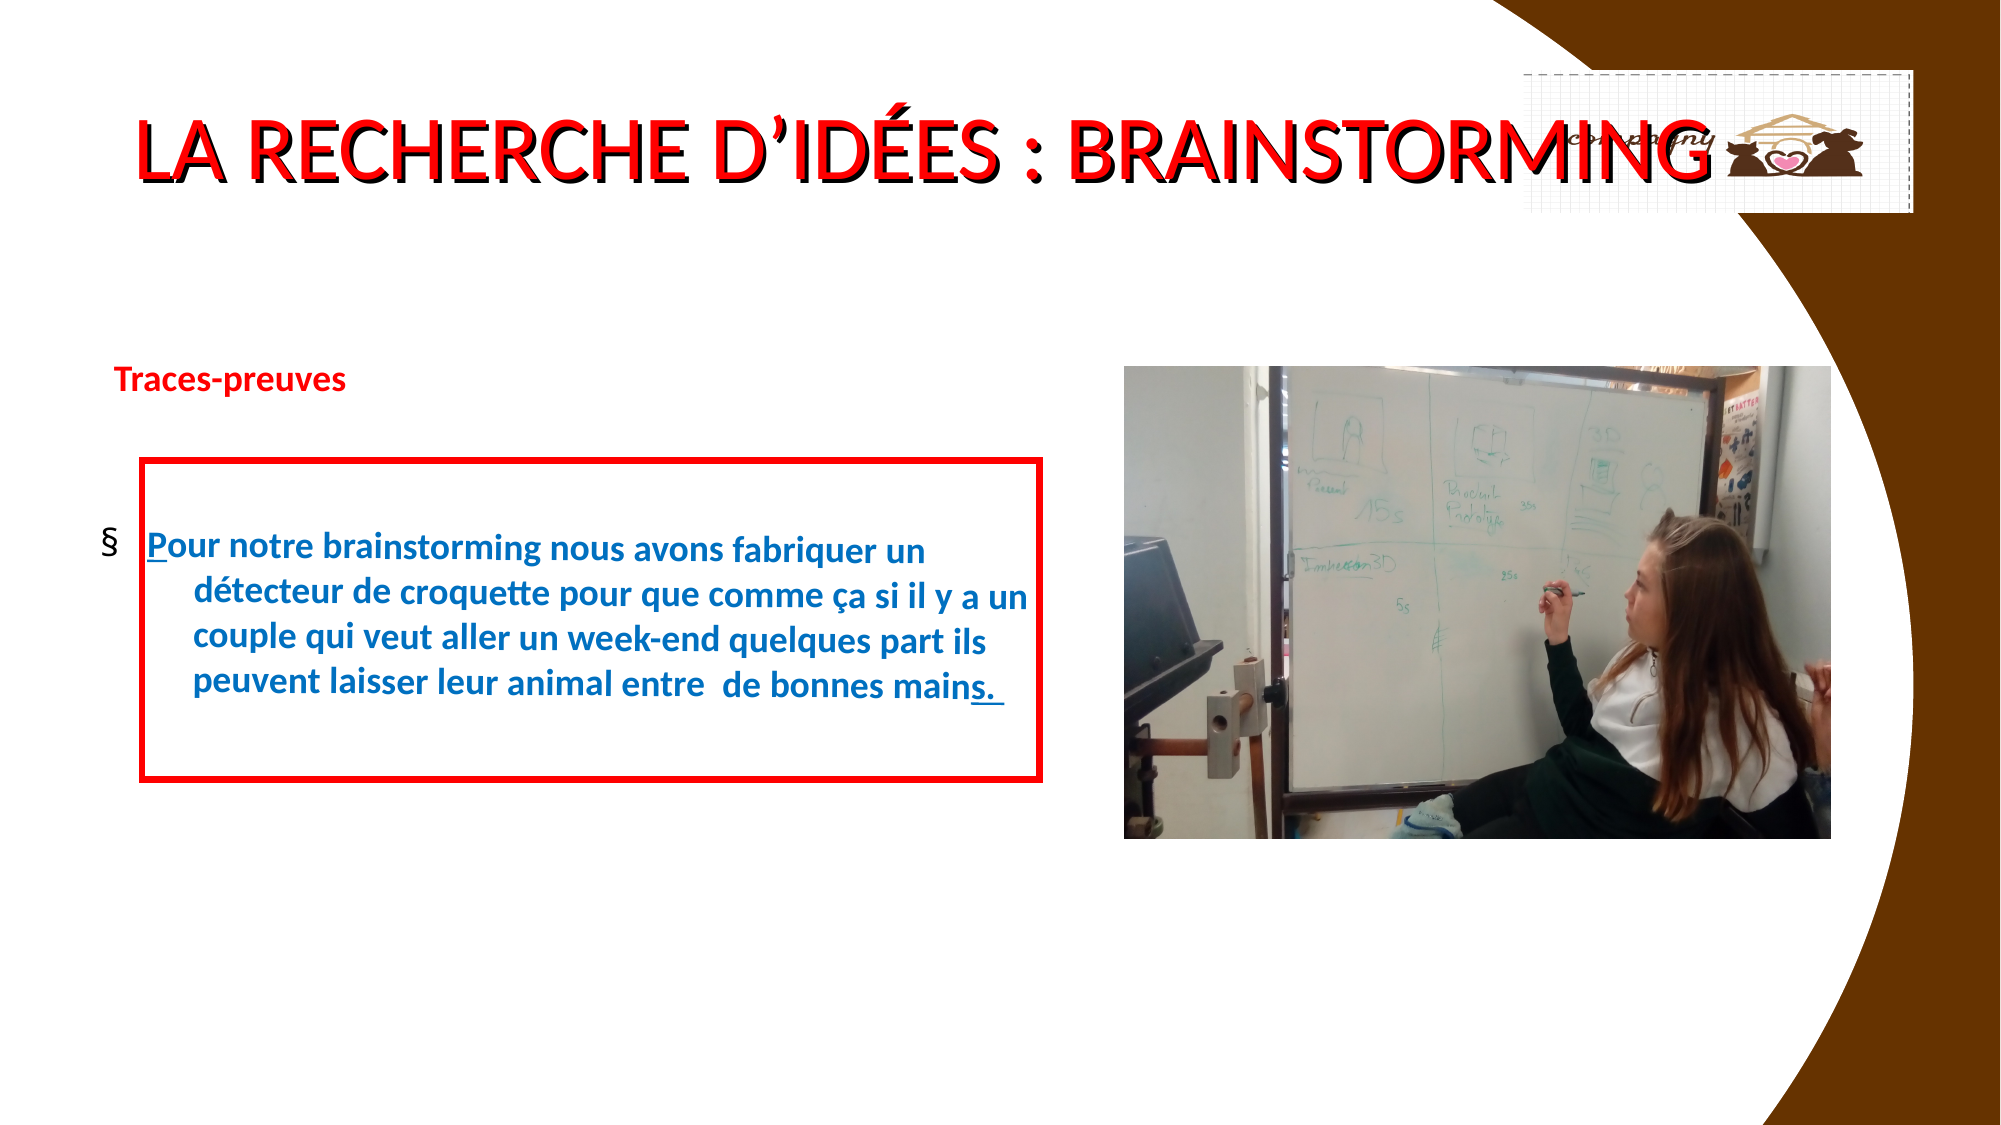

LA RECHERCHE D’IDÉES : BRAINSTORMING
Traces-preuves
Pour notre brainstorming nous avons fabriquer un détecteur de croquette pour que comme ça si il y a un couple qui veut aller un week-end quelques part ils peuvent laisser leur animal entre de bonnes mains.